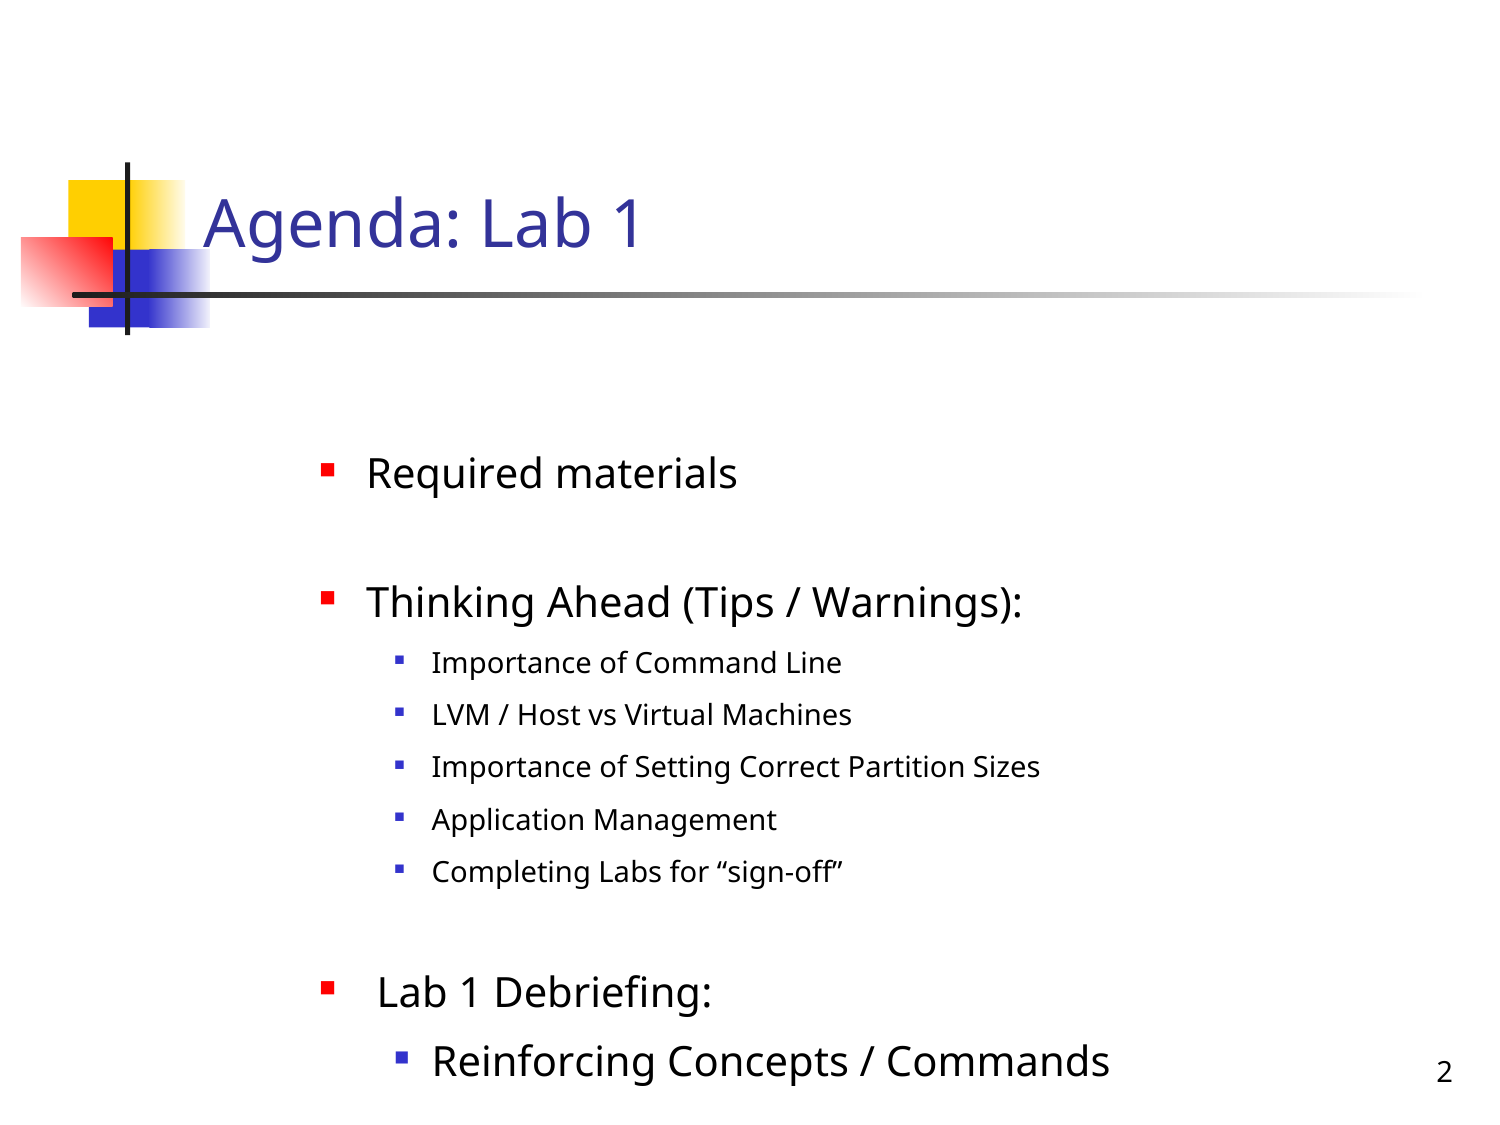

# Agenda: Lab 1
Required materials
Thinking Ahead (Tips / Warnings):
Importance of Command Line
LVM / Host vs Virtual Machines
Importance of Setting Correct Partition Sizes
Application Management
Completing Labs for “sign-off”
 Lab 1 Debriefing:
Reinforcing Concepts / Commands
2